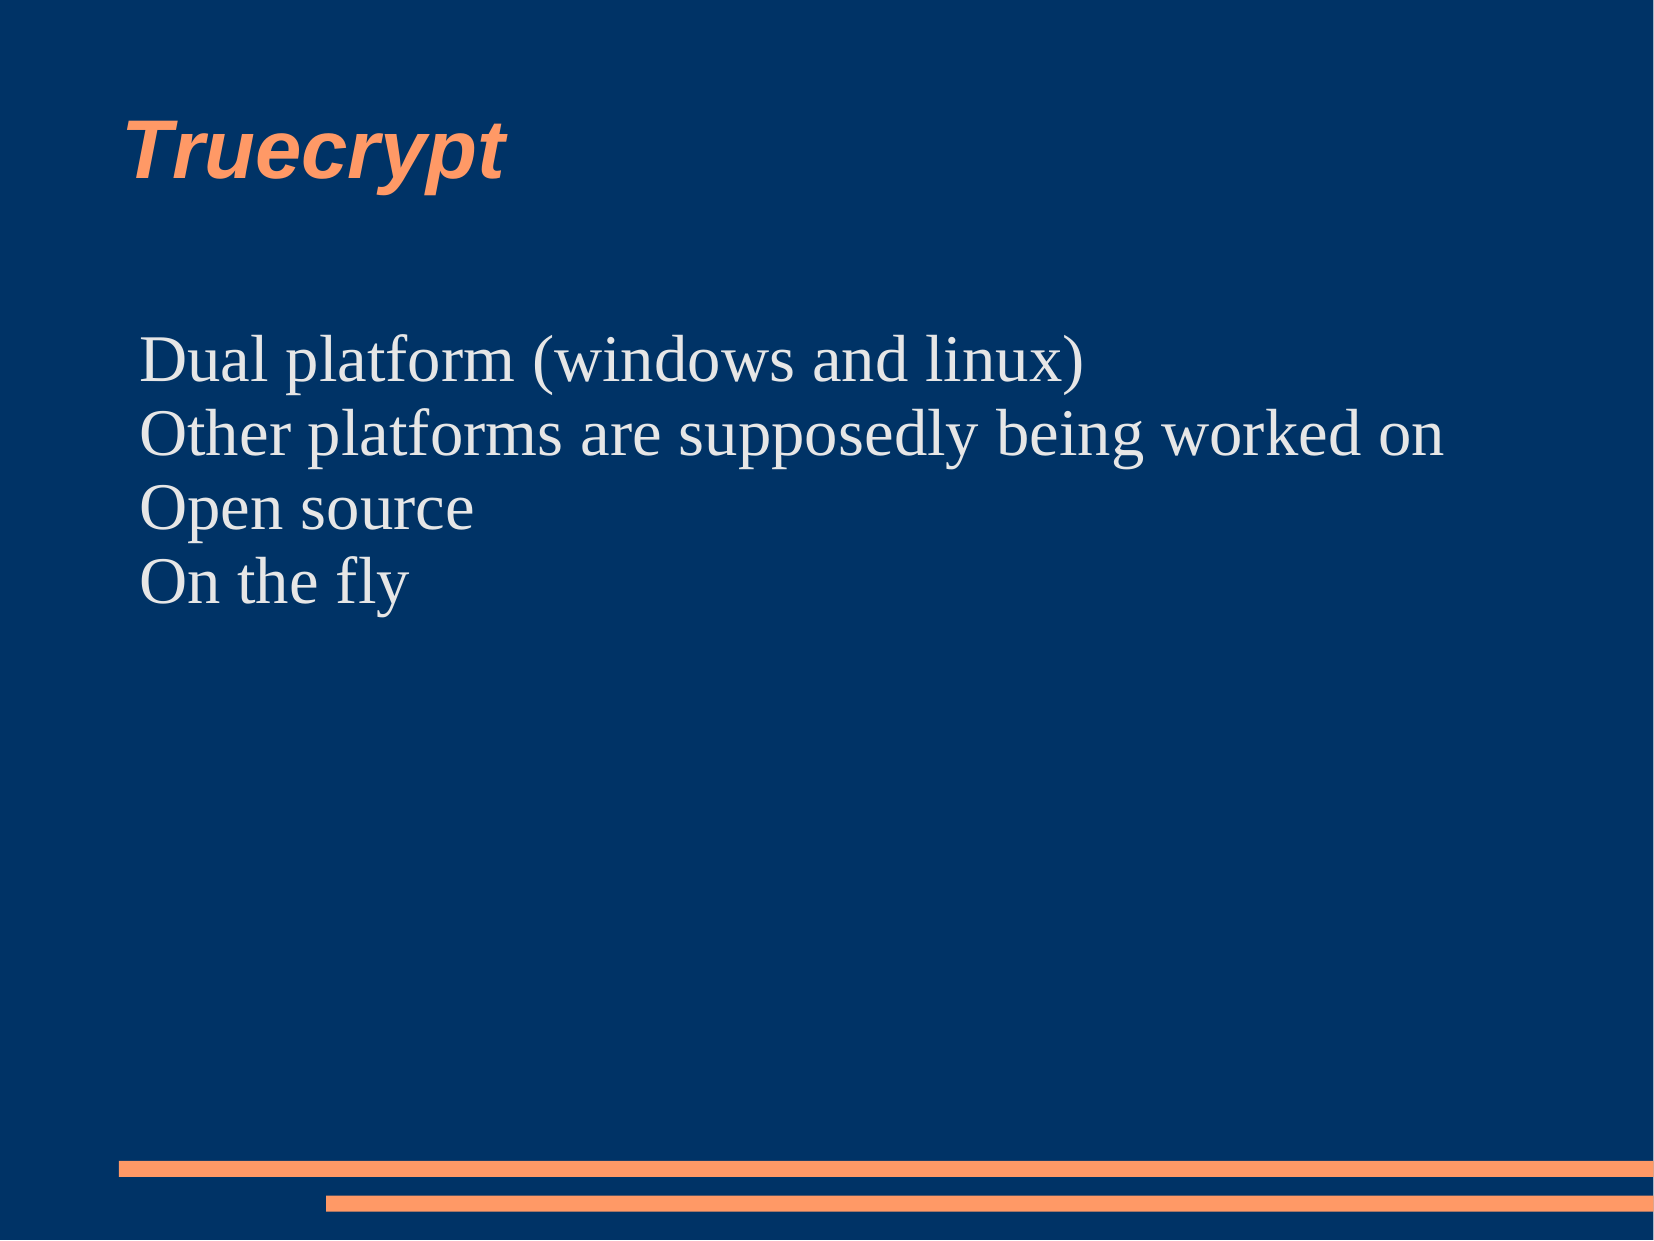

# Truecrypt
Dual platform (windows and linux)
Other platforms are supposedly being worked on
Open source
On the fly